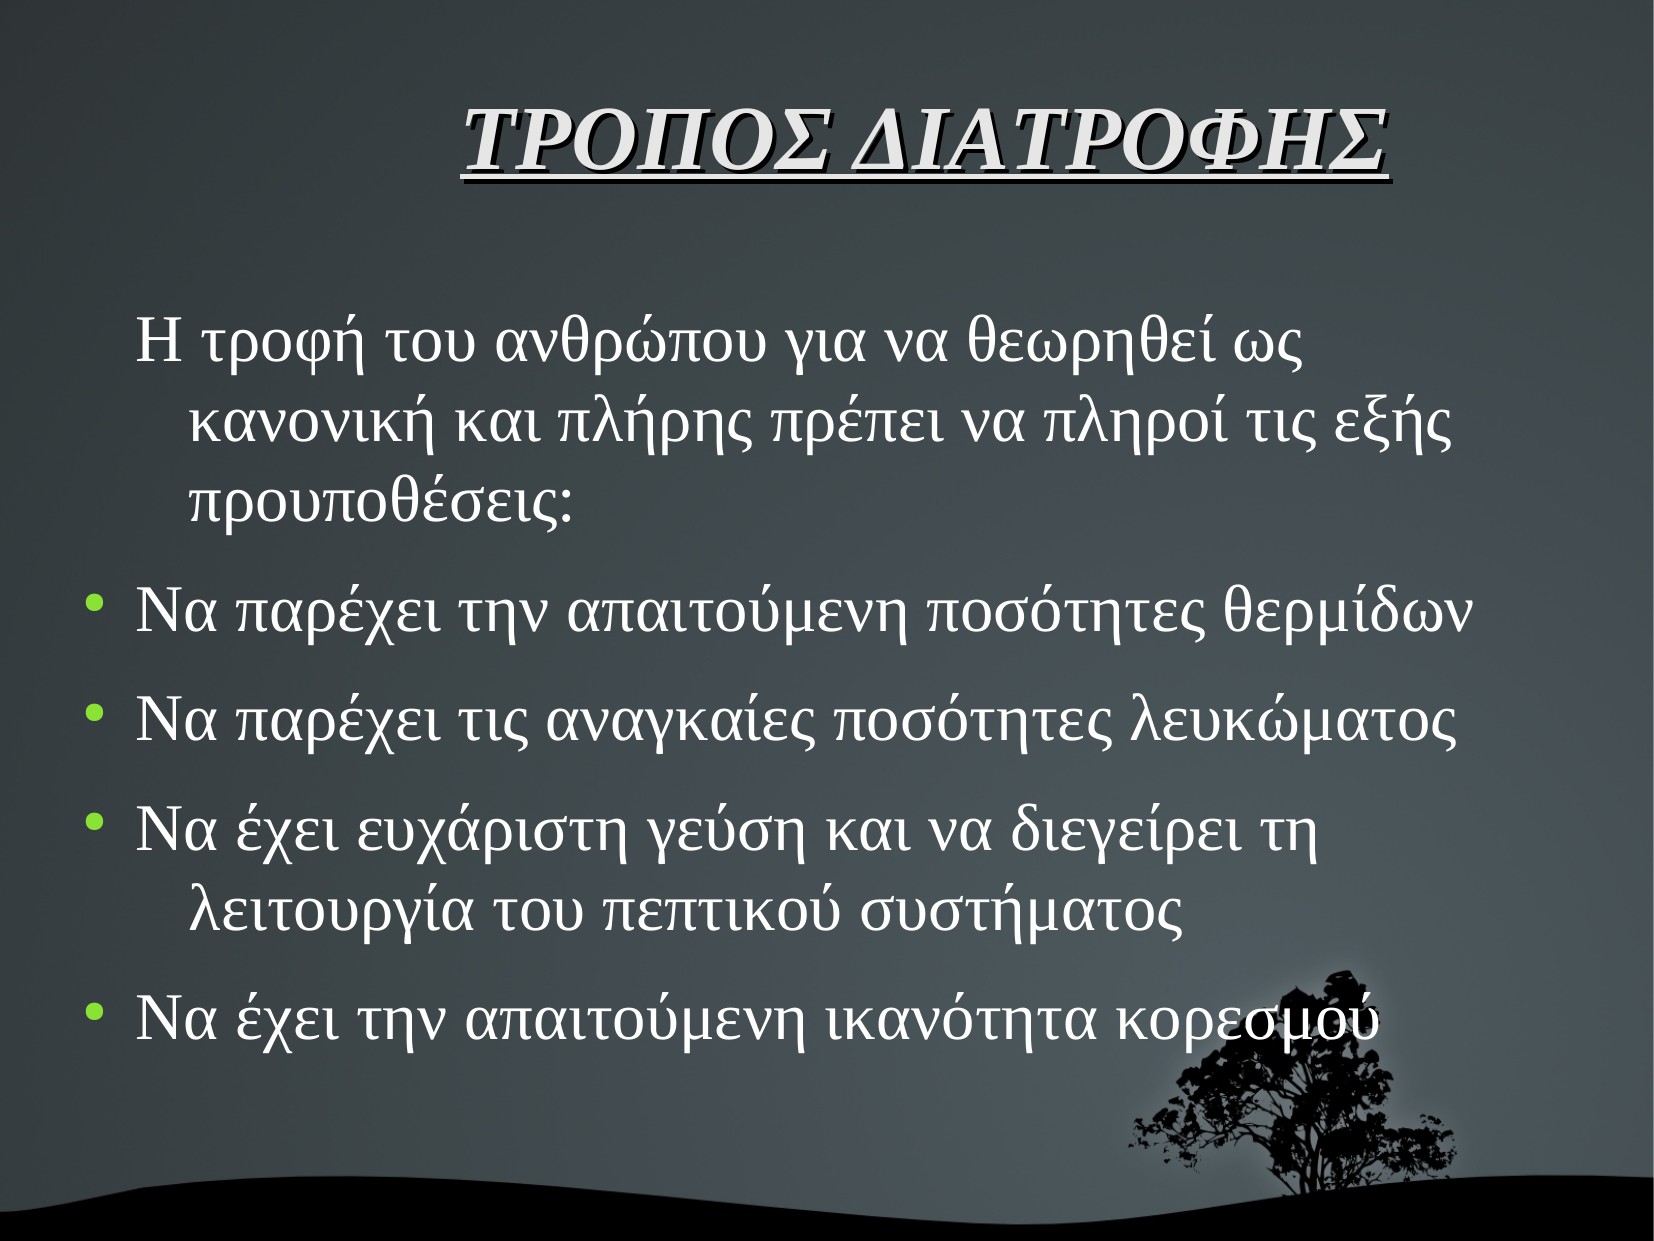

# ΤΡΟΠΟΣ ΔΙΑΤΡΟΦΗΣ
Η τροφή του ανθρώπου για να θεωρηθεί ως κανονική και πλήρης πρέπει να πληροί τις εξής προυποθέσεις:
Να παρέχει την απαιτούμενη ποσότητες θερμίδων
Να παρέχει τις αναγκαίες ποσότητες λευκώματος
Να έχει ευχάριστη γεύση και να διεγείρει τη λειτουργία του πεπτικού συστήματος
Να έχει την απαιτούμενη ικανότητα κορεσμού